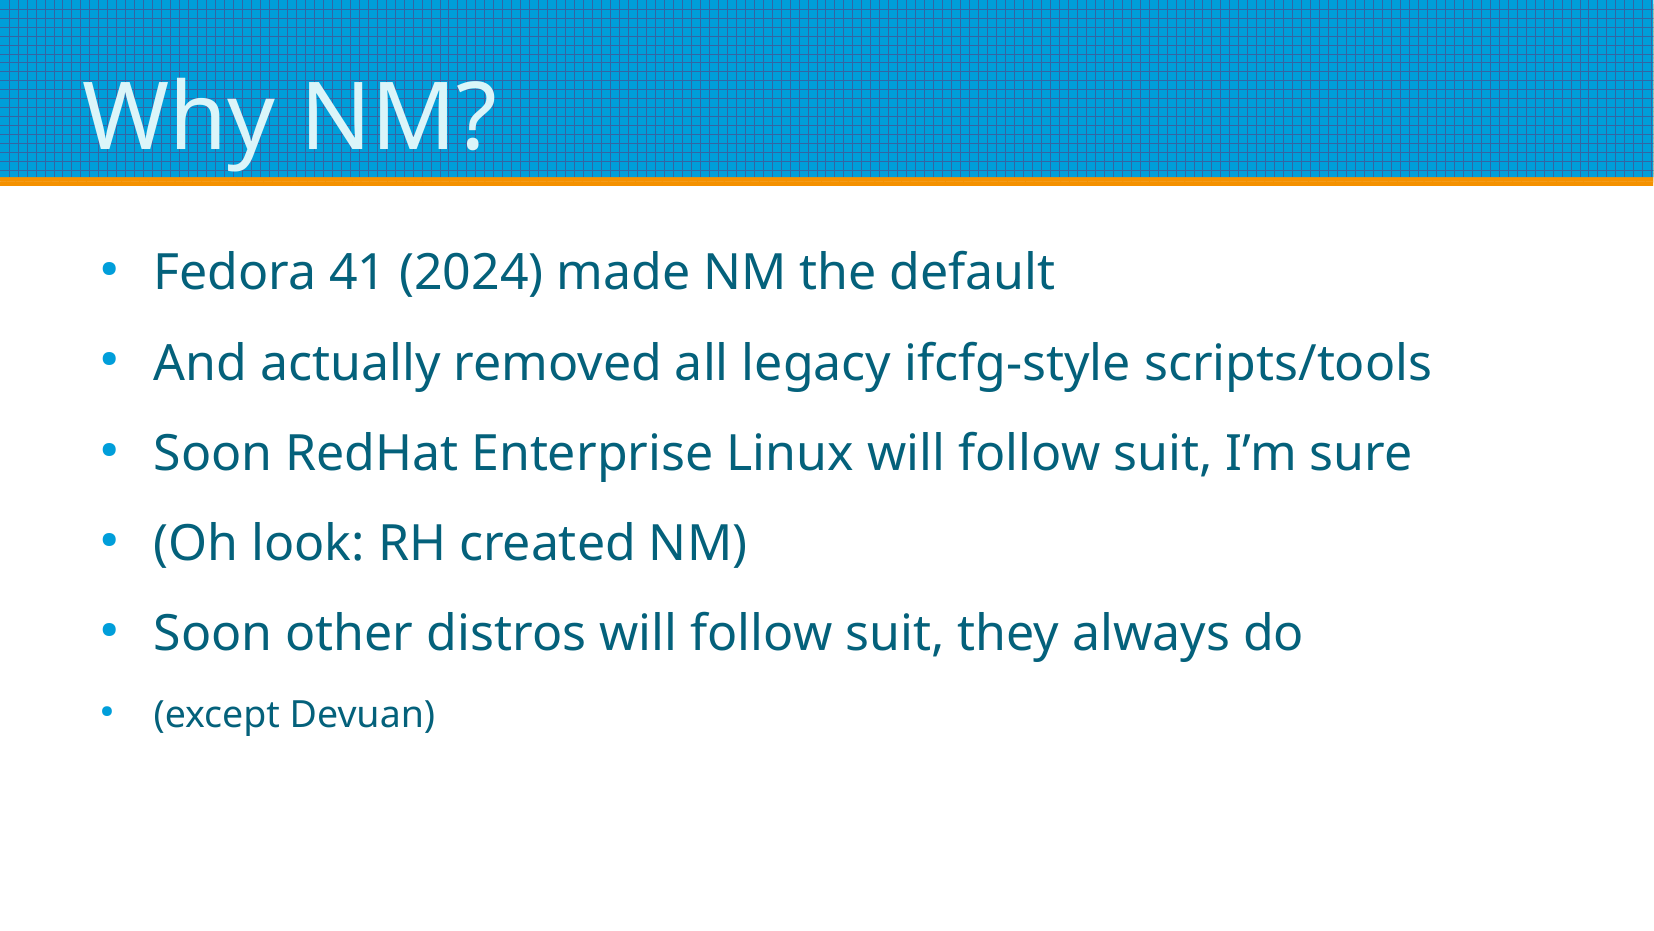

# Why NM?
Fedora 41 (2024) made NM the default
And actually removed all legacy ifcfg-style scripts/tools
Soon RedHat Enterprise Linux will follow suit, I’m sure
(Oh look: RH created NM)
Soon other distros will follow suit, they always do
(except Devuan)